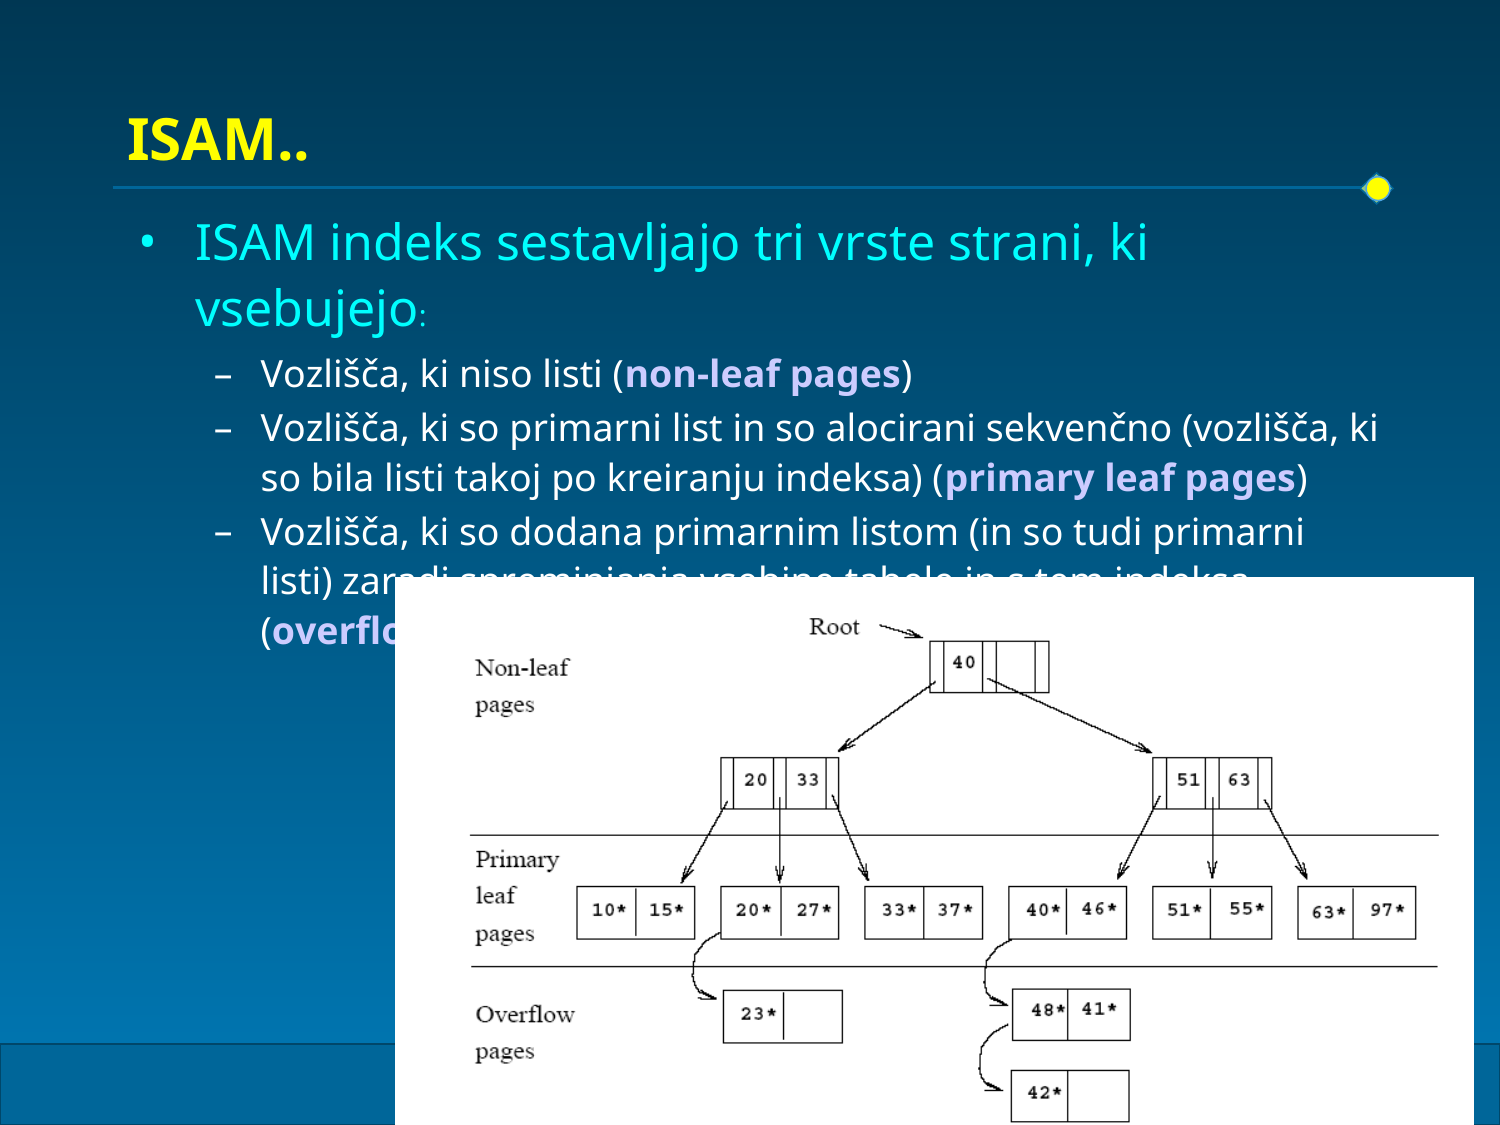

# ISAM..
ISAM indeks sestavljajo tri vrste strani, ki vsebujejo:
Vozlišča, ki niso listi (non-leaf pages)
Vozlišča, ki so primarni list in so alocirani sekvenčno (vozlišča, ki so bila listi takoj po kreiranju indeksa) (primary leaf pages)
Vozlišča, ki so dodana primarnim listom (in so tudi primarni listi) zaradi spreminjanja vsebine tabele in s tem indeksa (overflow pages)